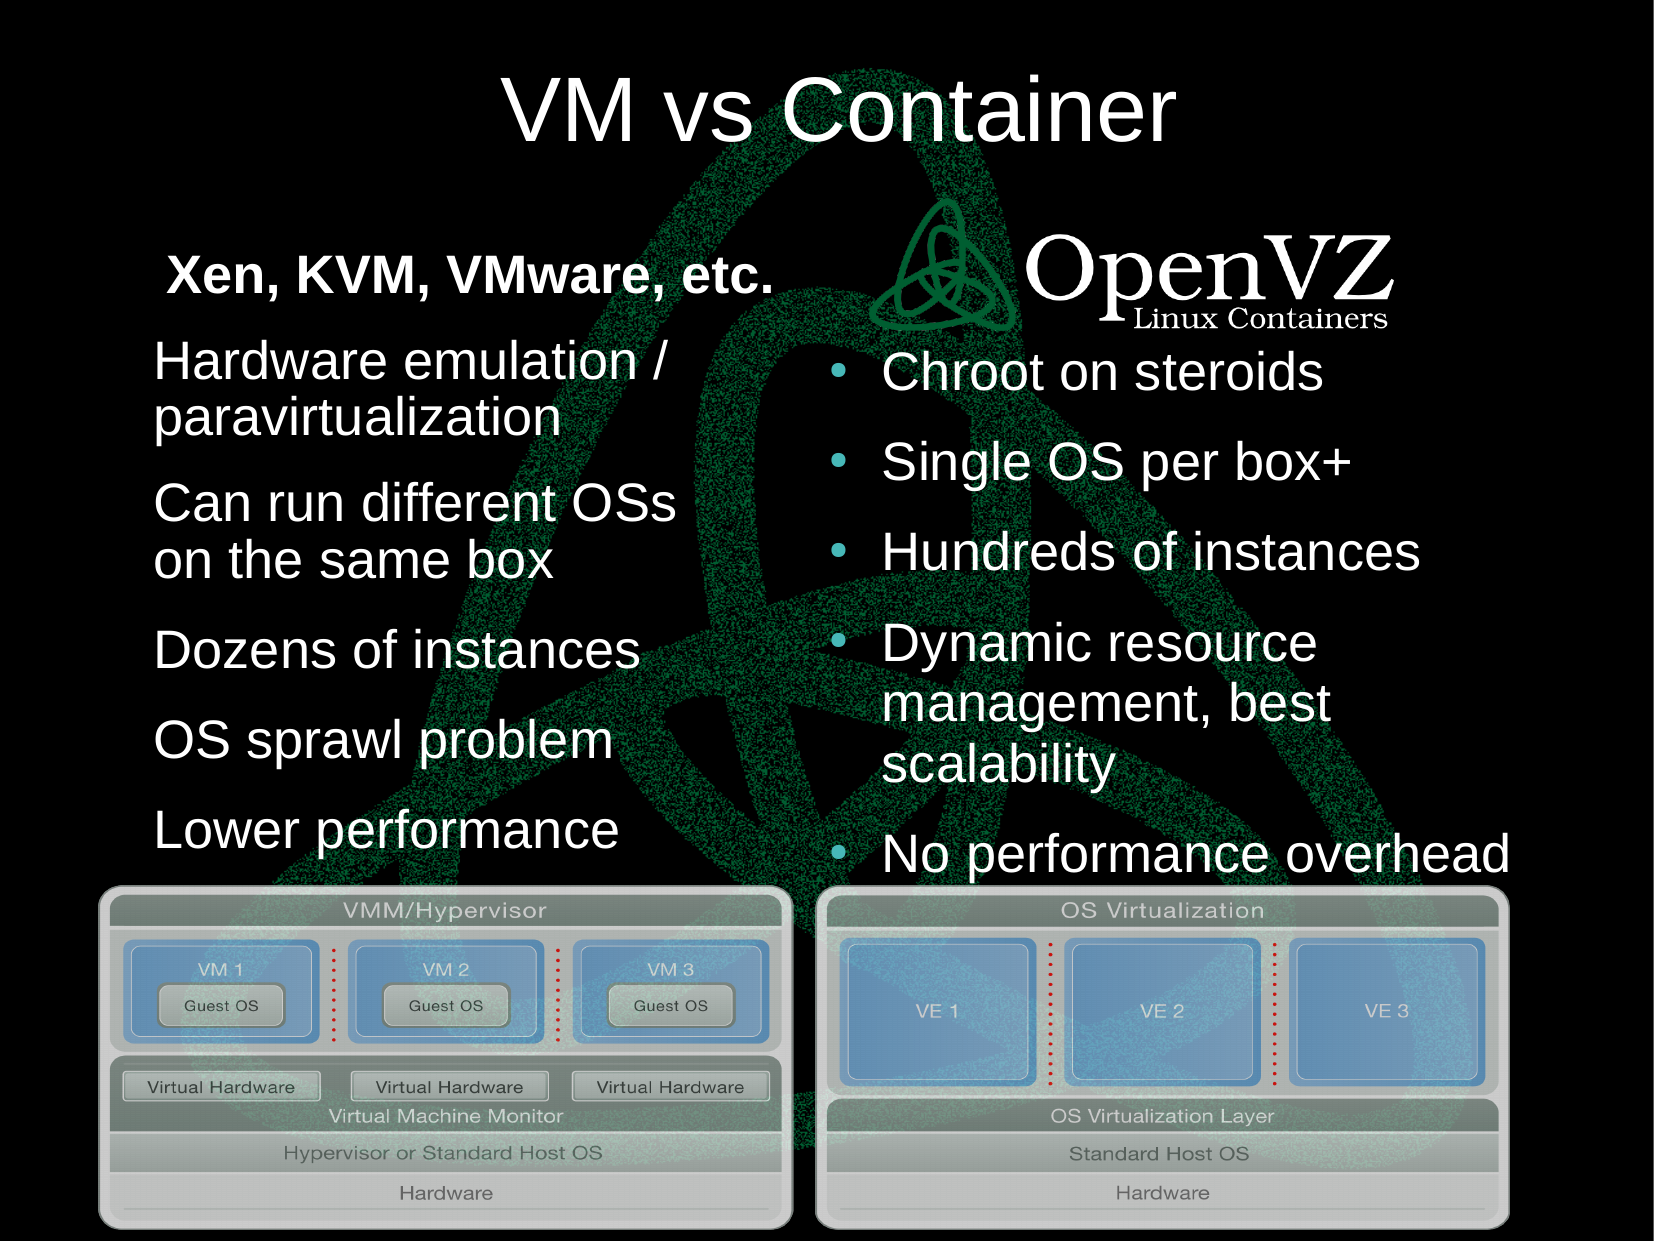

# VM vs Container
Xen, KVM, VMware, etc.
Hardware emulation / paravirtualization
Can run different OSs
on the same box
Dozens of instances
OS sprawl problem
Lower performance
Chroot on steroids
Single OS per box+
Hundreds of instances
Dynamic resource management, best scalability
No performance overhead